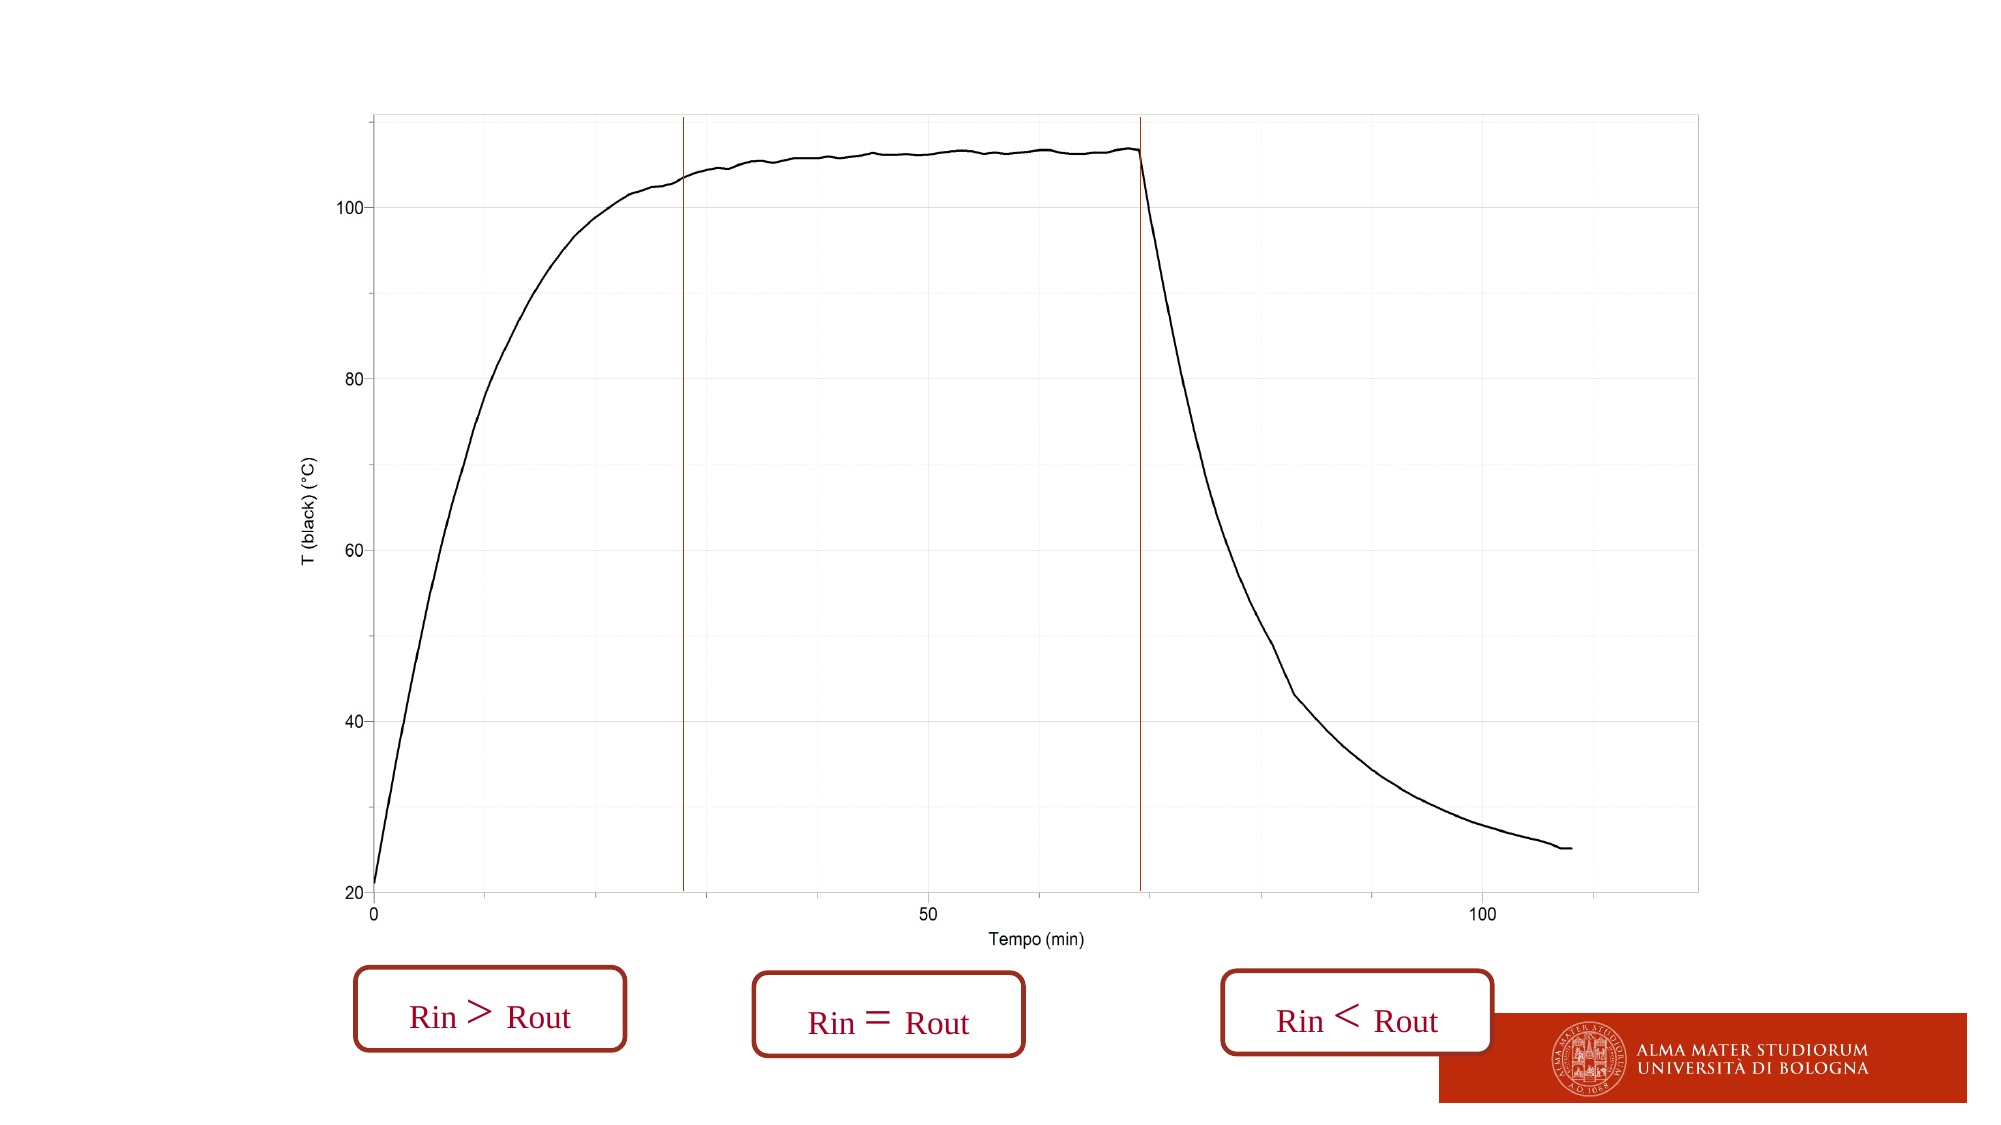

Rin > Rout
Rin < Rout
Rin = Rout